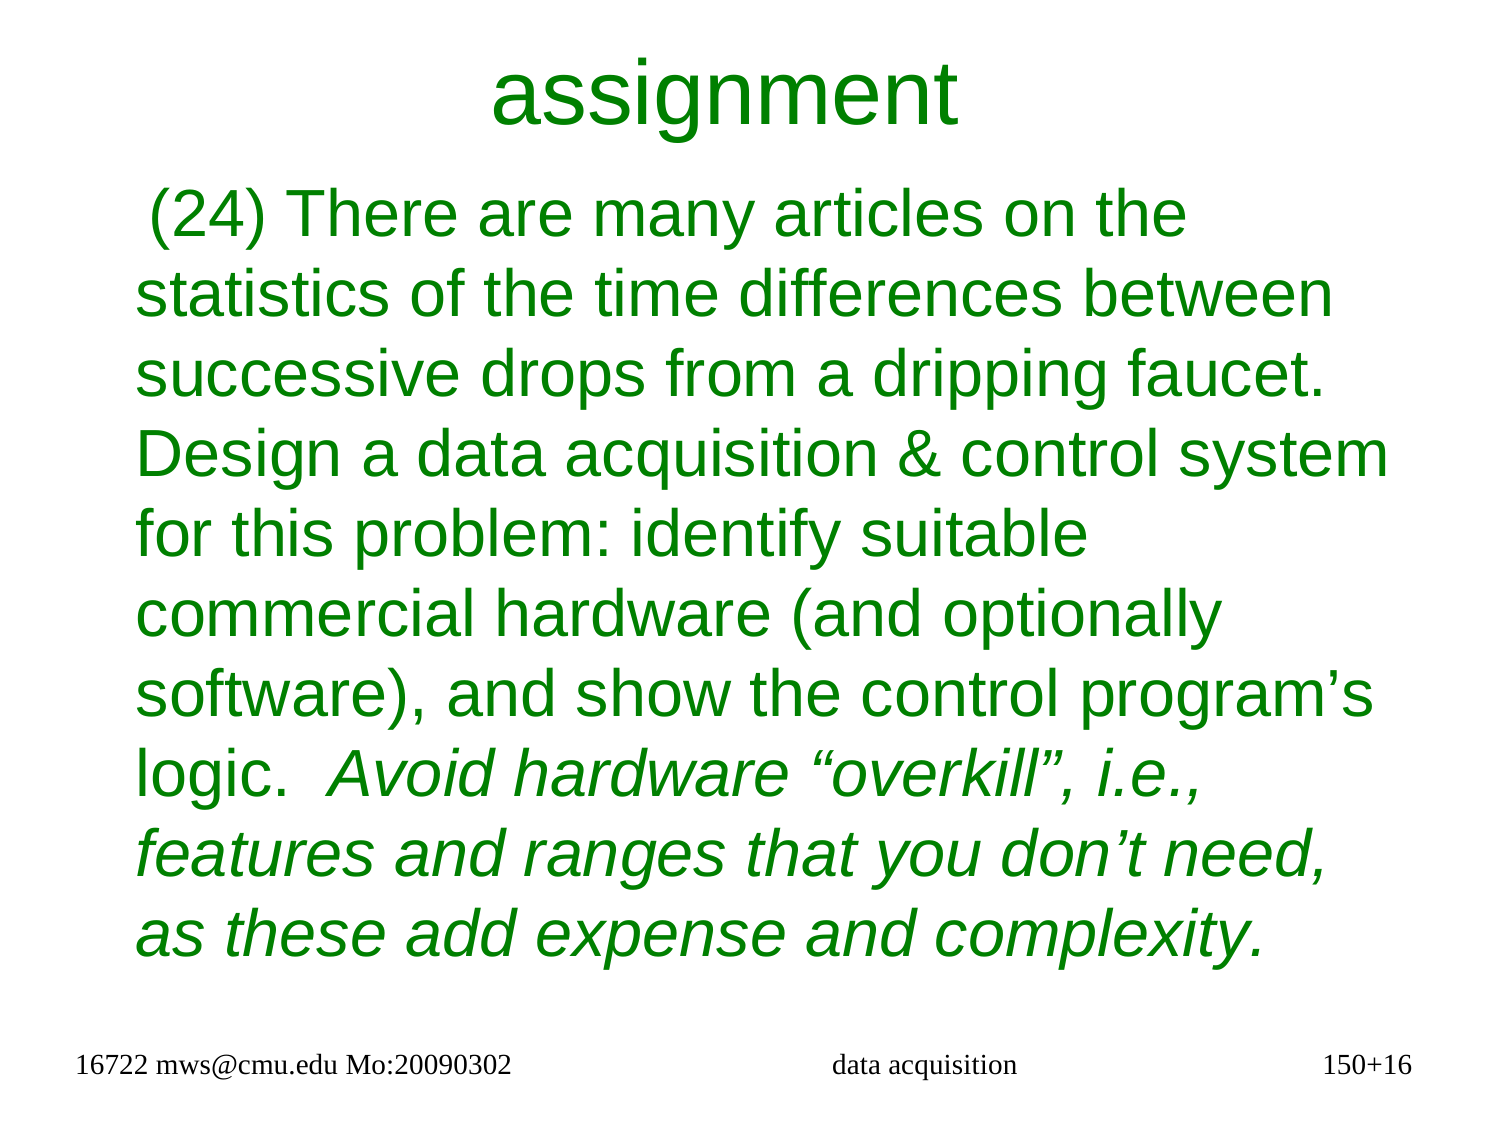

assignment
(24) There are many articles on the statistics of the time differences between successive drops from a dripping faucet. Design a data acquisition & control system for this problem: identify suitable commercial hardware (and optionally software), and show the control program’s logic. Avoid hardware “overkill”, i.e., features and ranges that you don’t need, as these add expense and complexity.
16722 mws@cmu.edu Mo:20090302
data acquisition
16